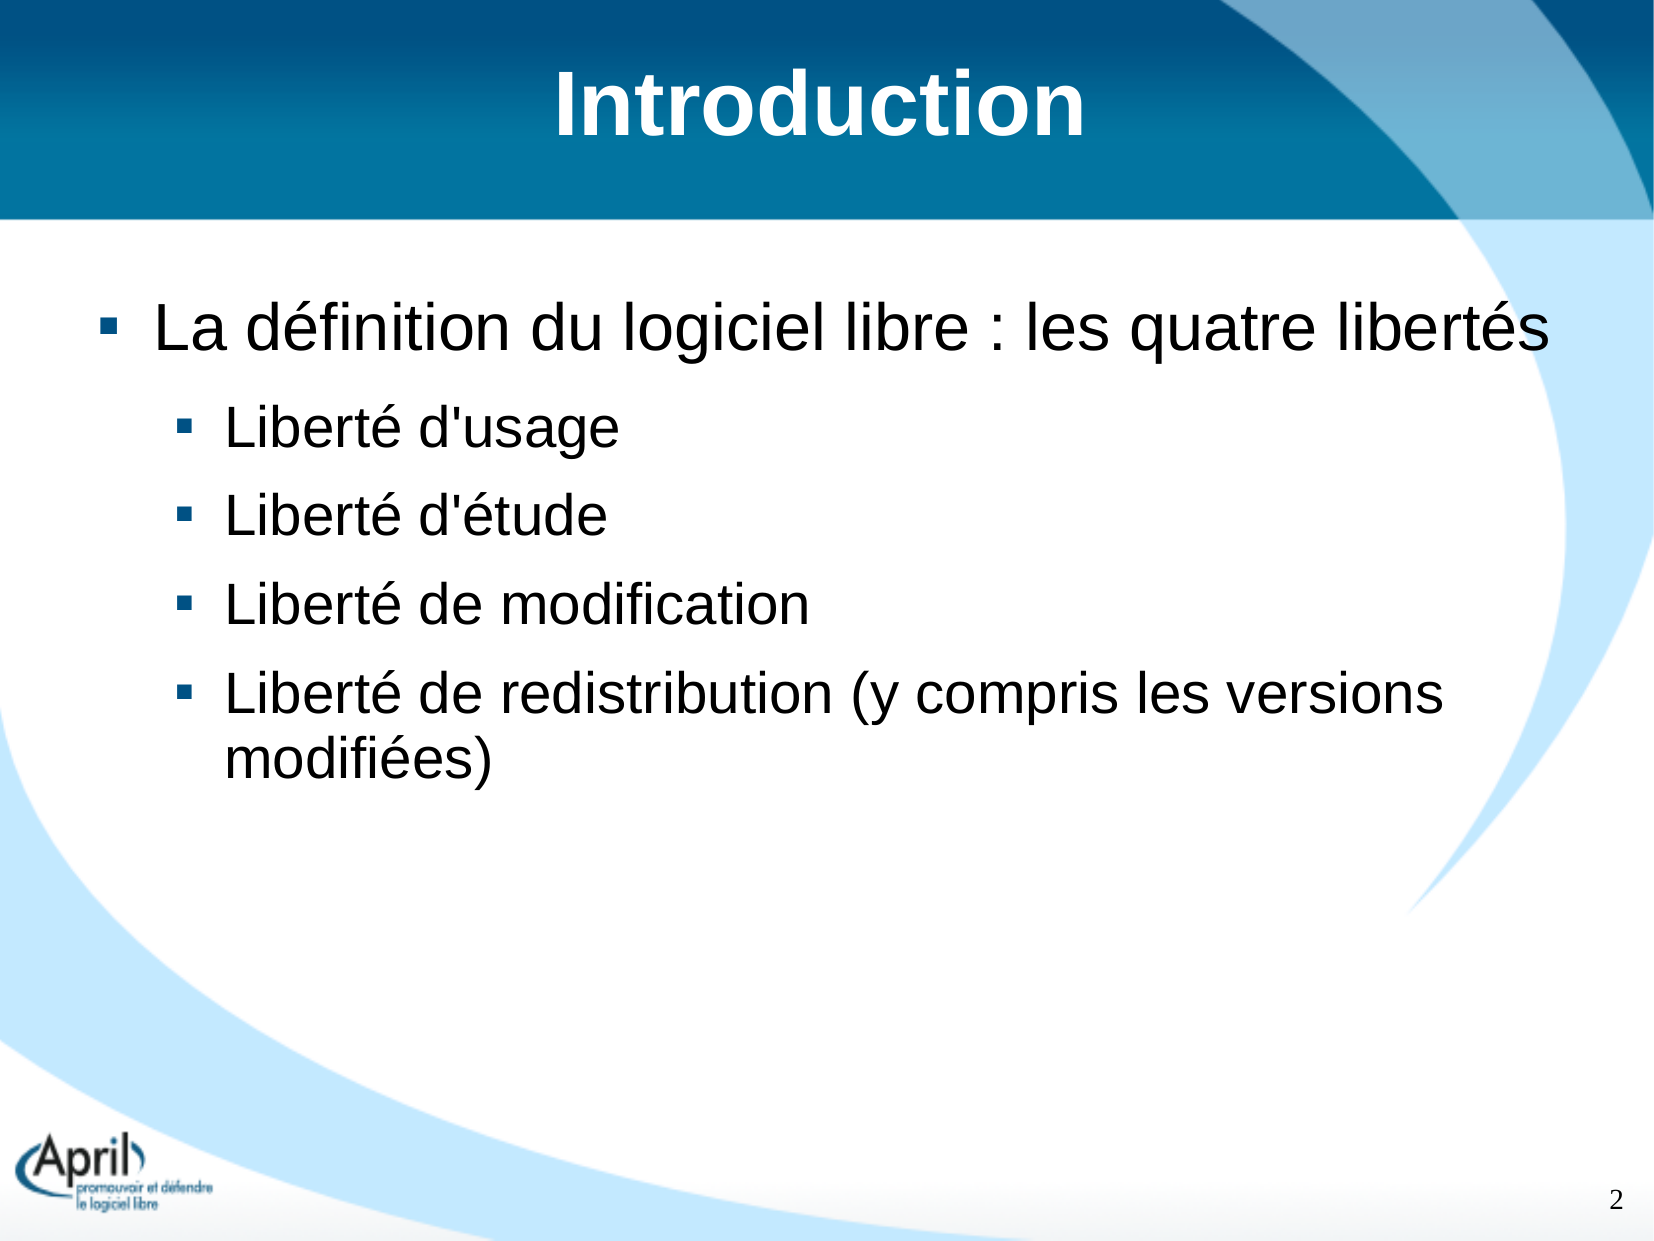

# Introduction
La définition du logiciel libre : les quatre libertés
Liberté d'usage
Liberté d'étude
Liberté de modification
Liberté de redistribution (y compris les versions modifiées)
2